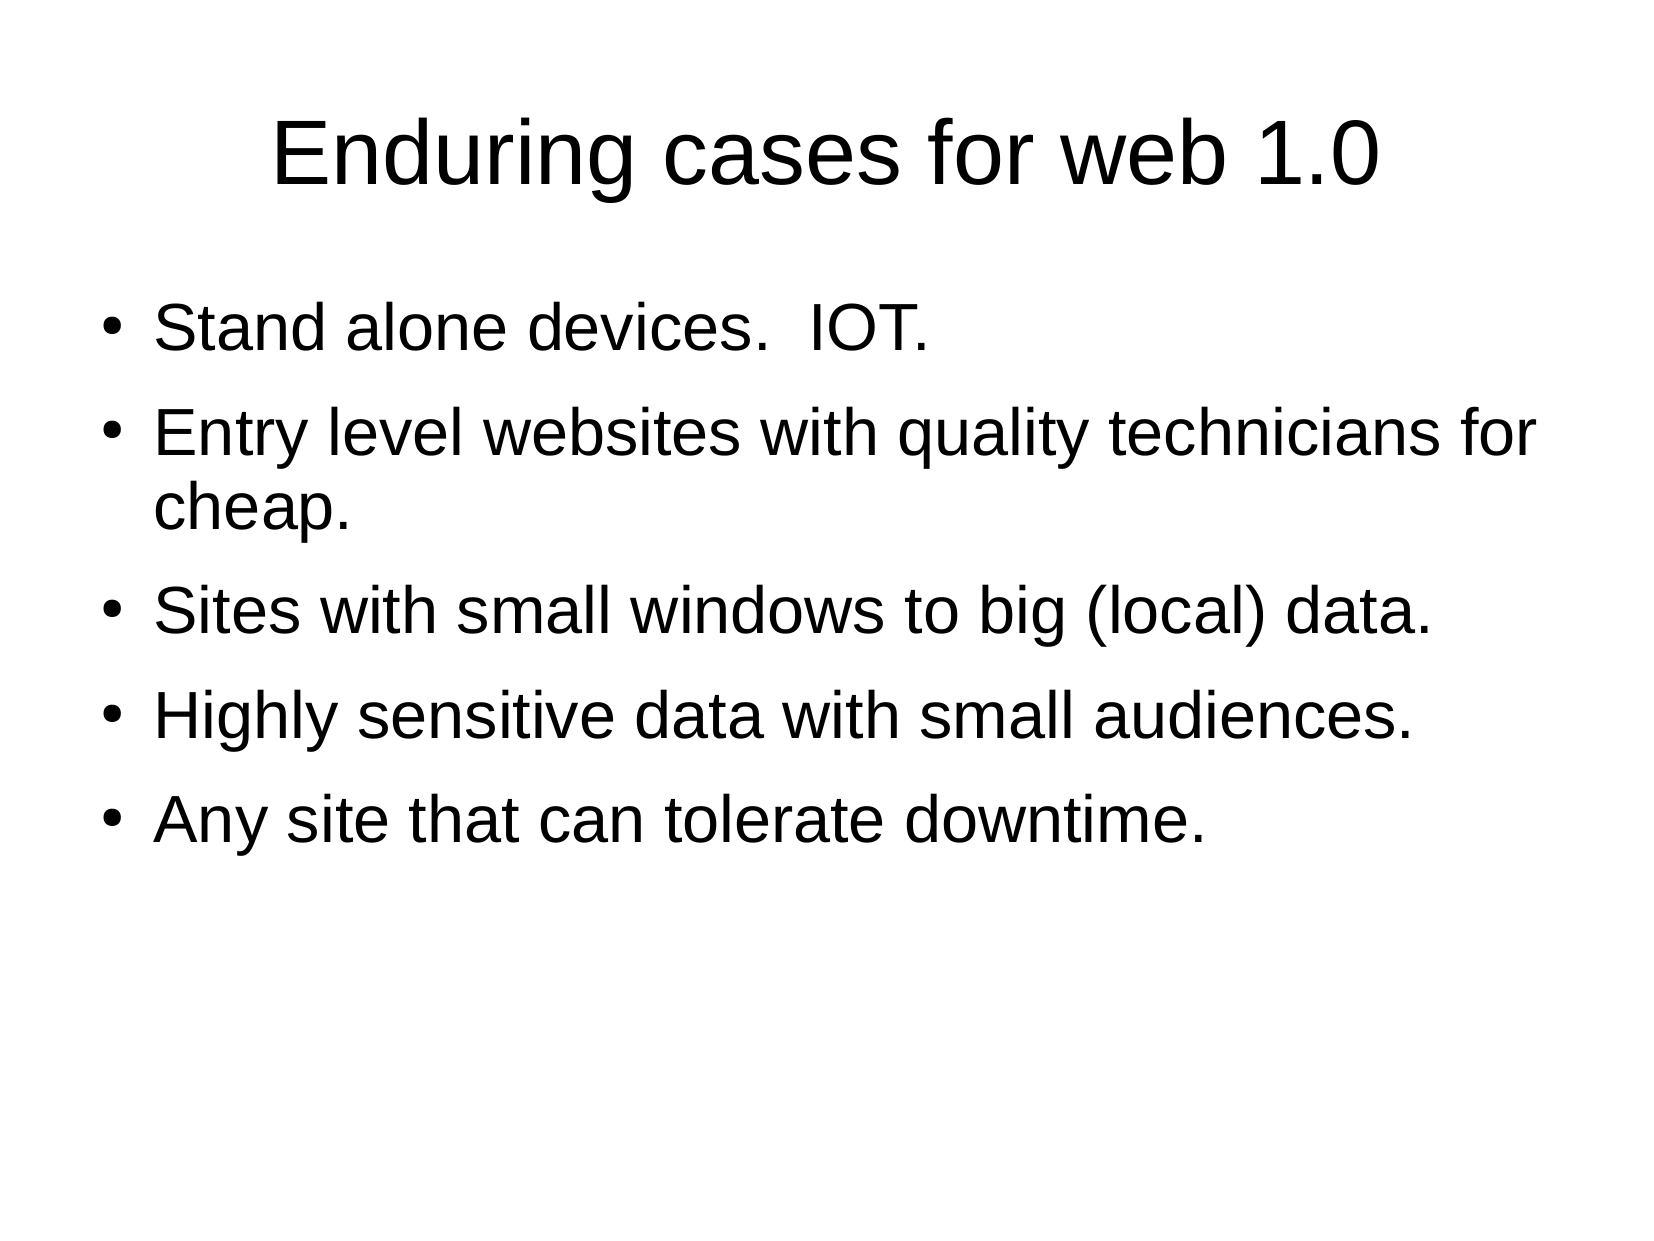

# Enduring cases for web 1.0
Stand alone devices. IOT.
Entry level websites with quality technicians for cheap.
Sites with small windows to big (local) data.
Highly sensitive data with small audiences.
Any site that can tolerate downtime.